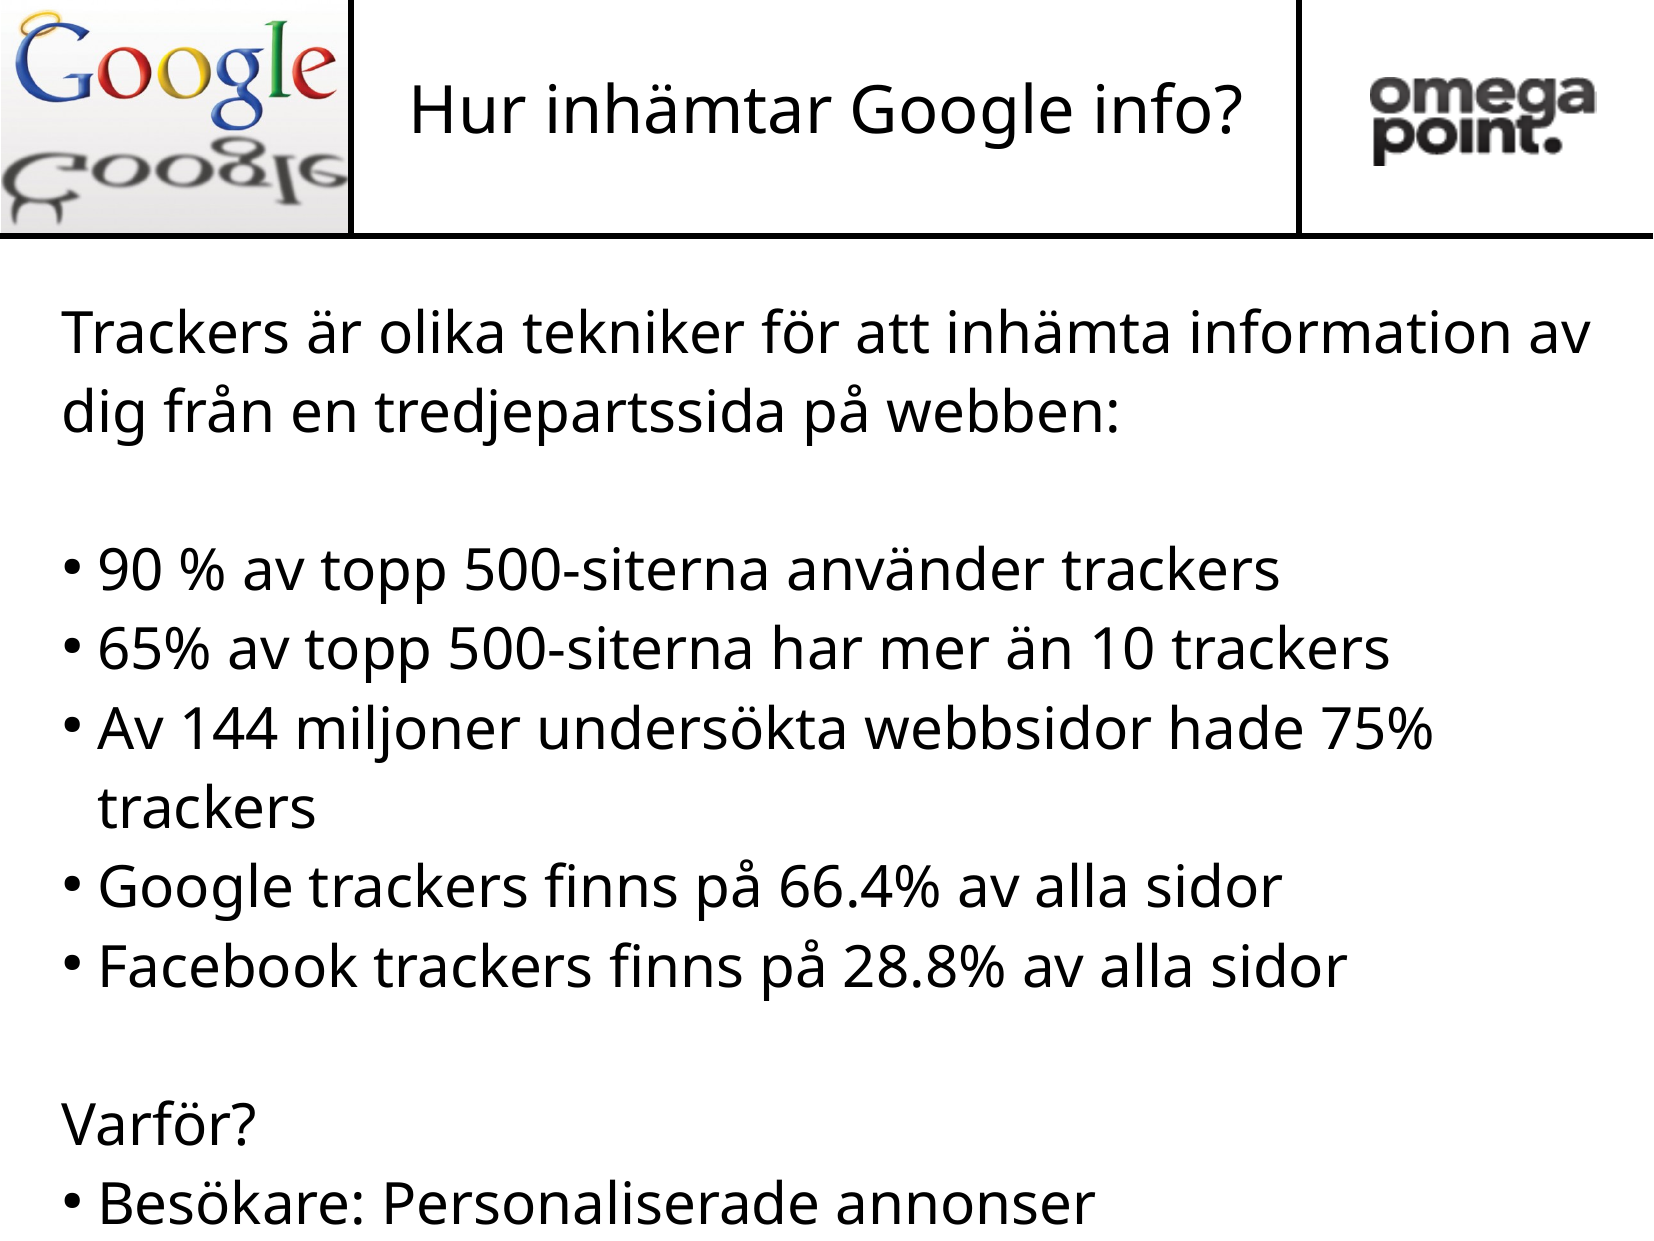

Hur inhämtar Google info?
Trackers är olika tekniker för att inhämta information av dig från en tredjepartssida på webben:
90 % av topp 500-siterna använder trackers
65% av topp 500-siterna har mer än 10 trackers
Av 144 miljoner undersökta webbsidor hade 75% trackers
Google trackers finns på 66.4% av alla sidor
Facebook trackers finns på 28.8% av alla sidor
Varför?
Besökare: Personaliserade annonser
Innehållsägare: Analys av webbsidan, Sälja annonser
Annonsörer+Datamäklare: Kan aggregera och sälja info